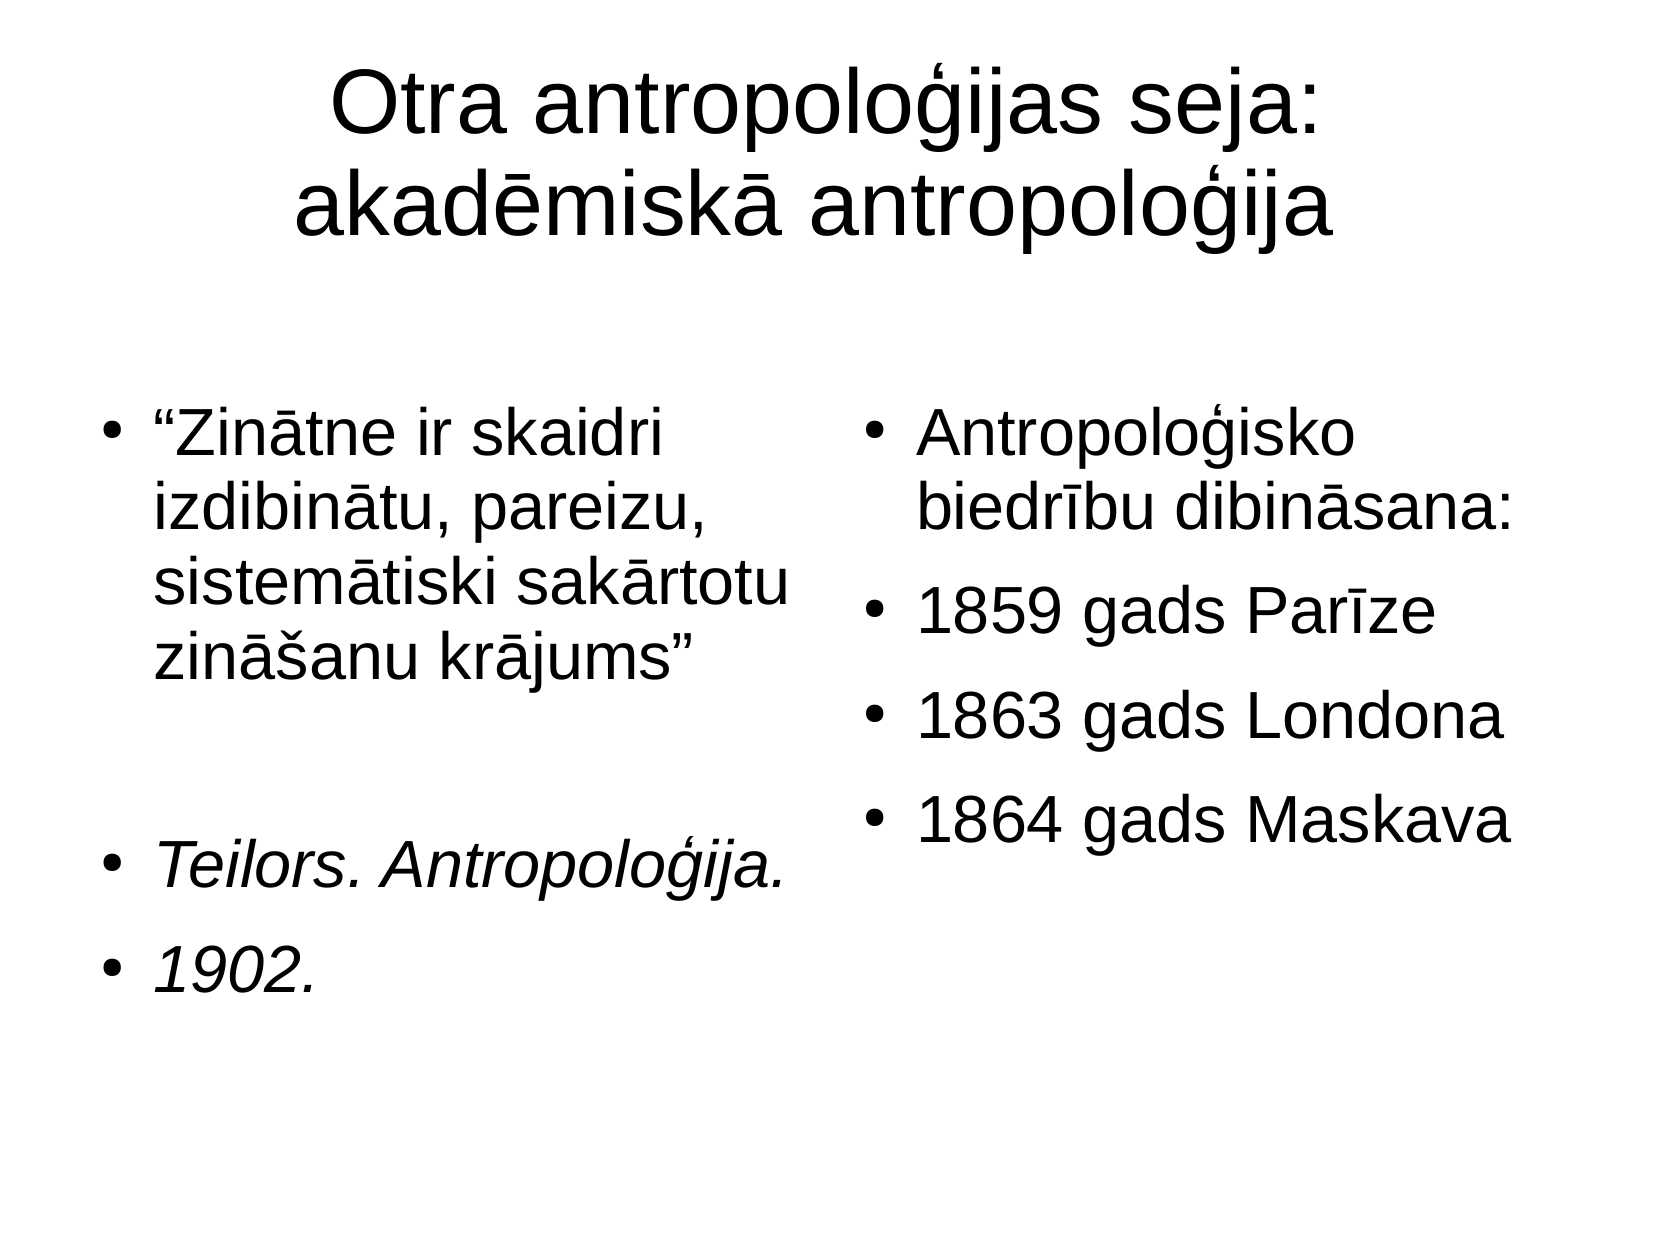

# Otra antropoloģijas seja: akadēmiskā antropoloģija
“Zinātne ir skaidri izdibinātu, pareizu, sistemātiski sakārtotu zināšanu krājums”
Teilors. Antropoloģija.
1902.
Antropoloģisko biedrību dibināsana:
1859 gads Parīze
1863 gads Londona
1864 gads Maskava